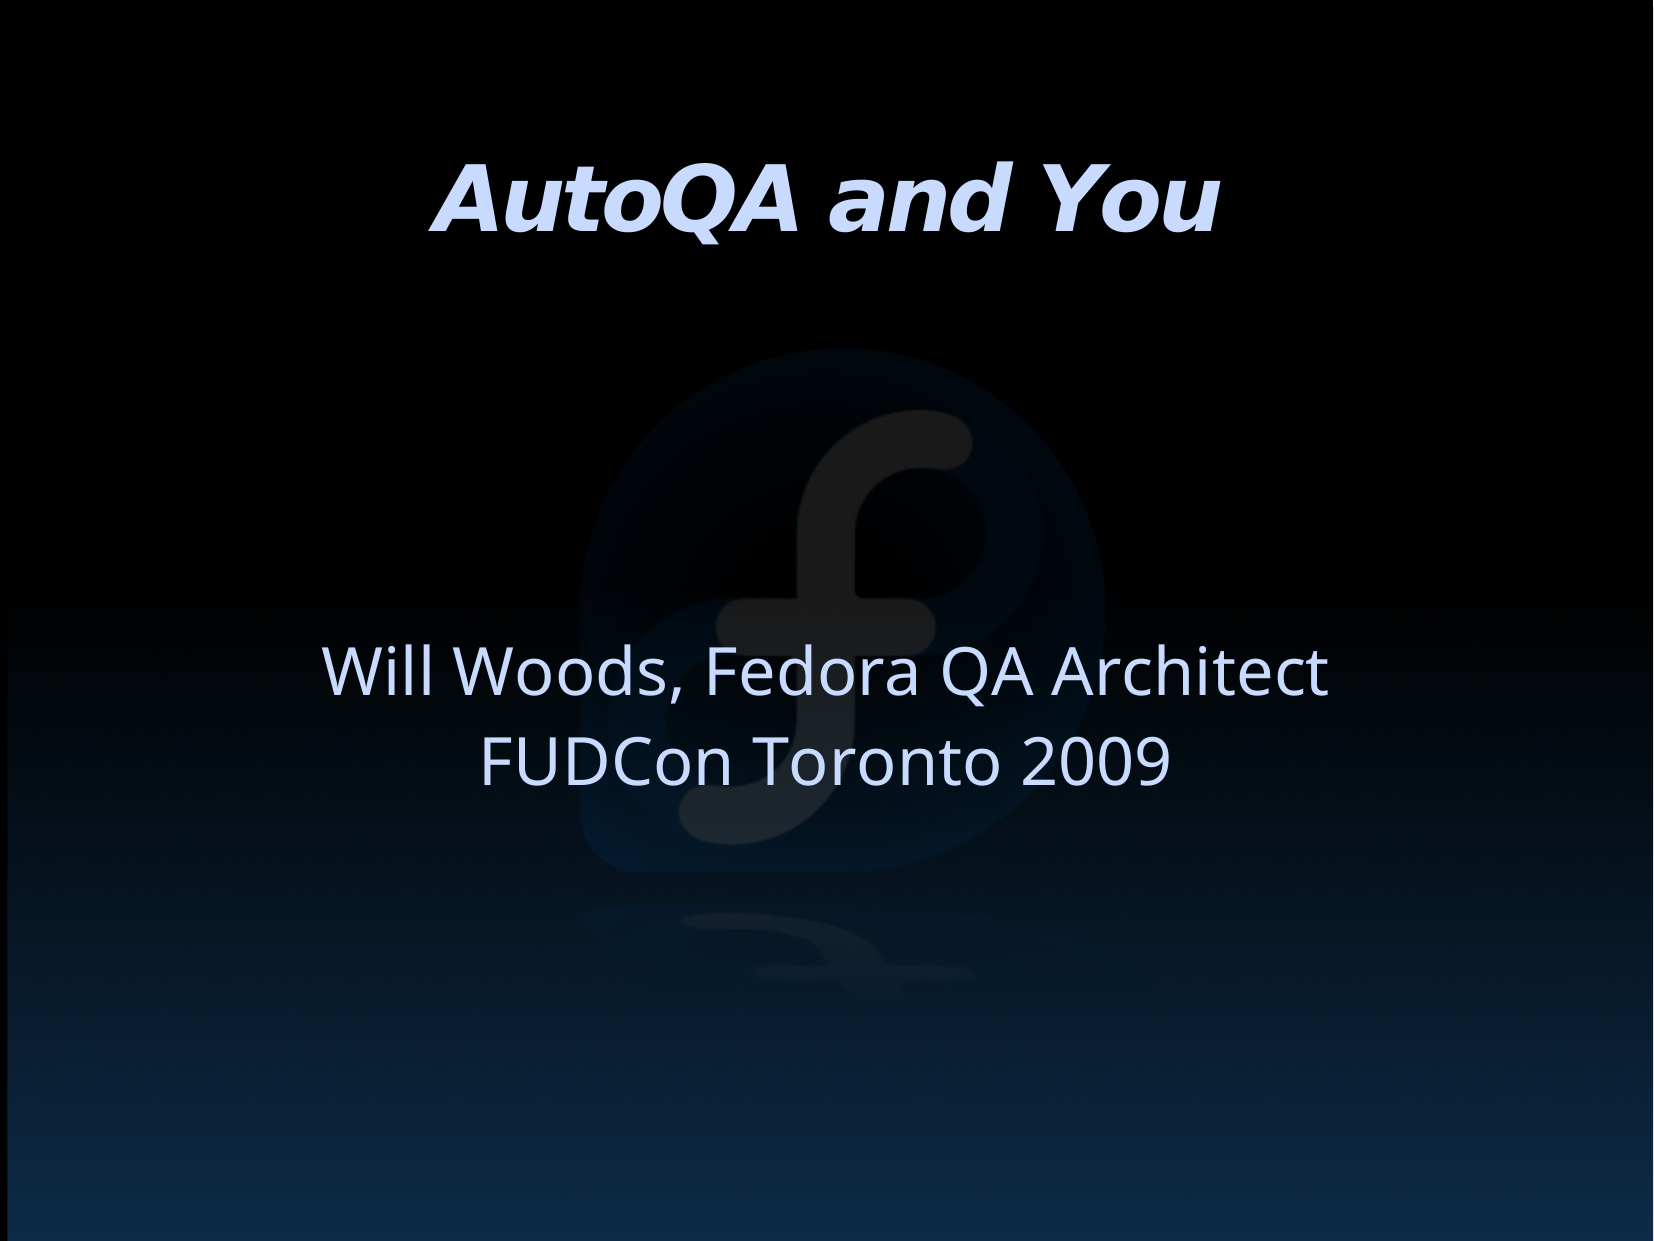

# AutoQA and You
Will Woods, Fedora QA Architect
FUDCon Toronto 2009